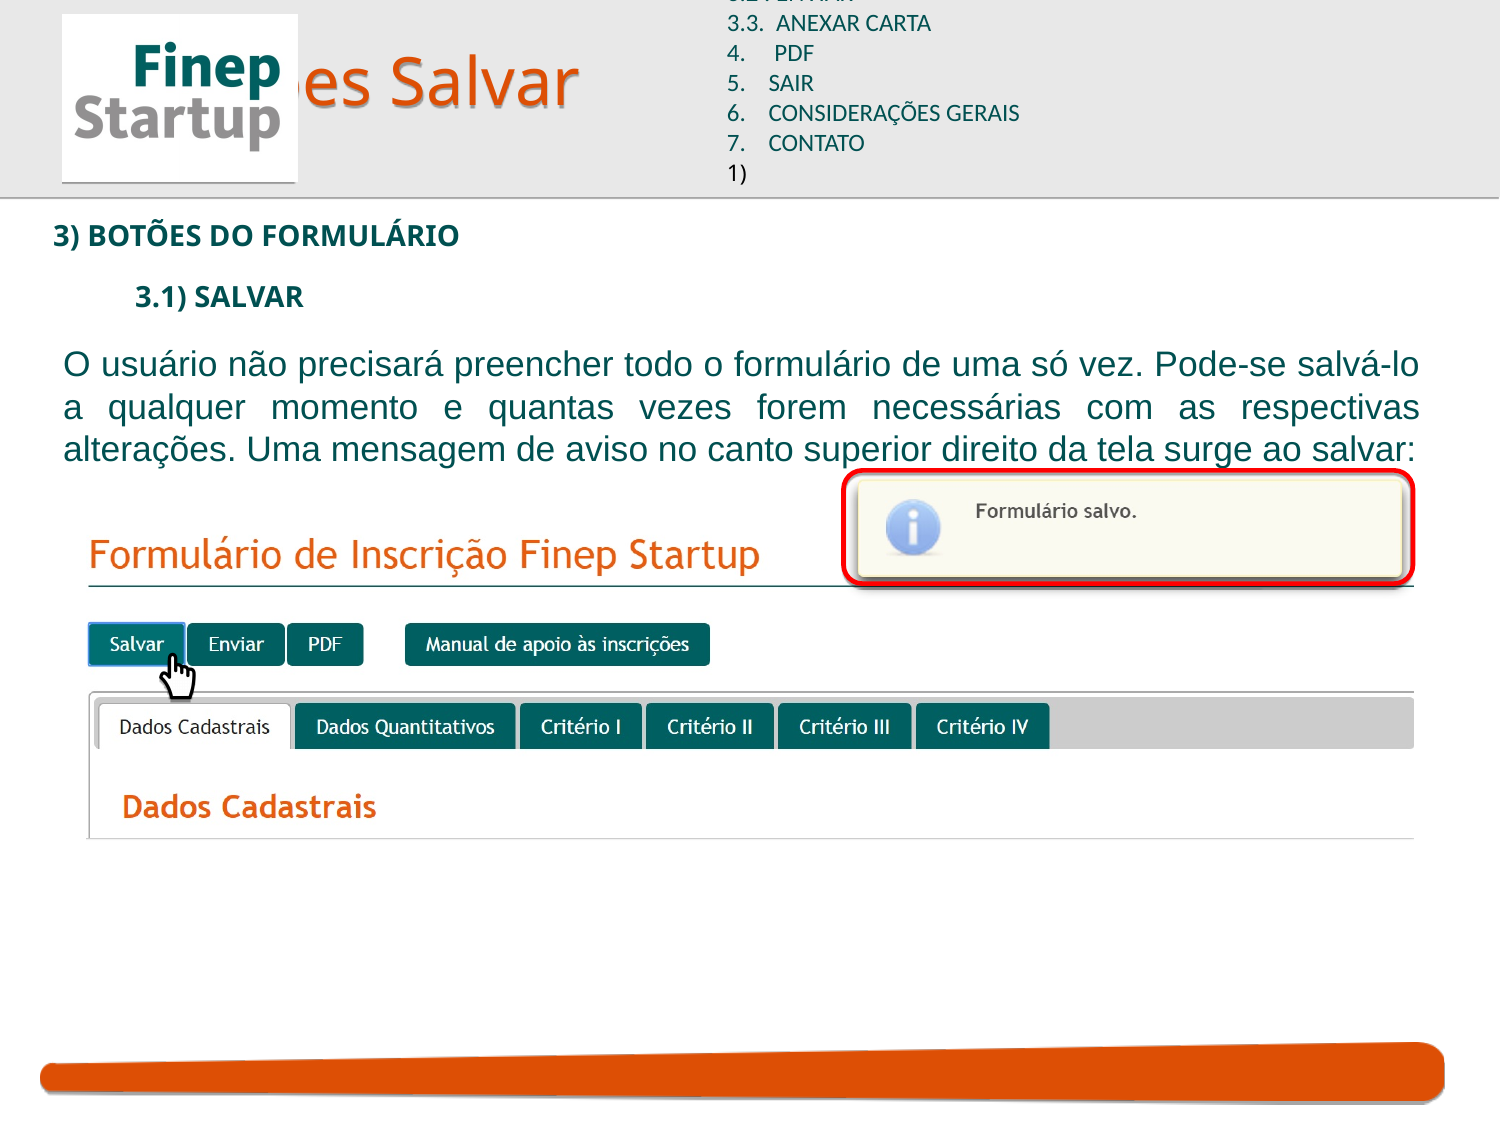

1. 1º ACESSO
2. CADASTRO
3. BOTÕES DO FORMULÁRIO
3.1. SALVAR
3.2 . ENVIAR
3.3. ANEXAR CARTA
4. PDF
5. SAIR
6. CONSIDERAÇÕES GERAIS
7. CONTATO
# 3. Botões Salvar
4) CONSIDERAÇÕES GERAIS
1) 1º ACESSO
3) BOTÕES DO FORMULÁRIO
3.3) ANEXAR CARTA
2) CADASTRO
3.1) SALVAR
3.4) PDF
5) CONTATO
3) BOTÕES DO FORMULÁRIO
3.5) SAIR
3.2) ENVIAR
3.1) SALVAR
O usuário não precisará preencher todo o formulário de uma só vez. Pode-se salvá-lo a qualquer momento e quantas vezes forem necessárias com as respectivas alterações. Uma mensagem de aviso no canto superior direito da tela surge ao salvar: